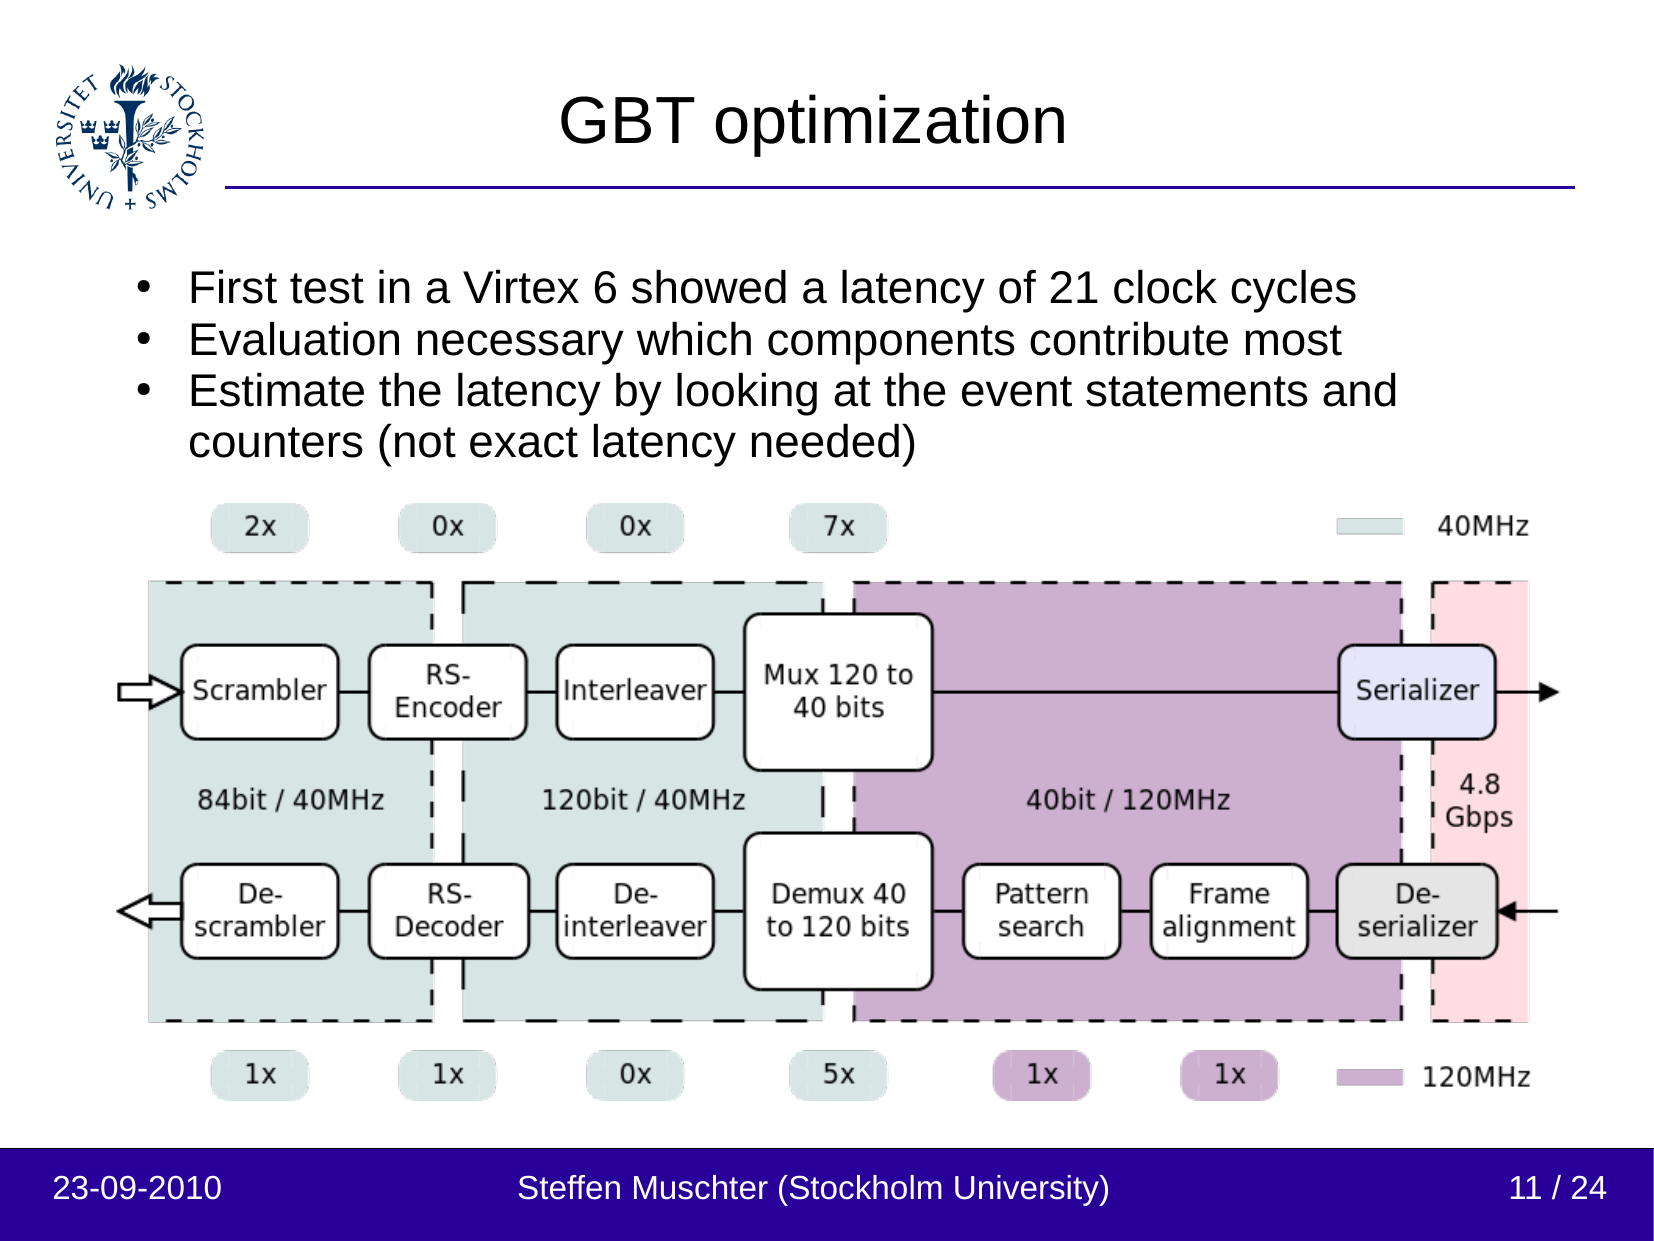

GBT optimization
First test in a Virtex 6 showed a latency of 21 clock cycles
Evaluation necessary which components contribute most
Estimate the latency by looking at the event statements and counters (not exact latency needed)
11 / 24